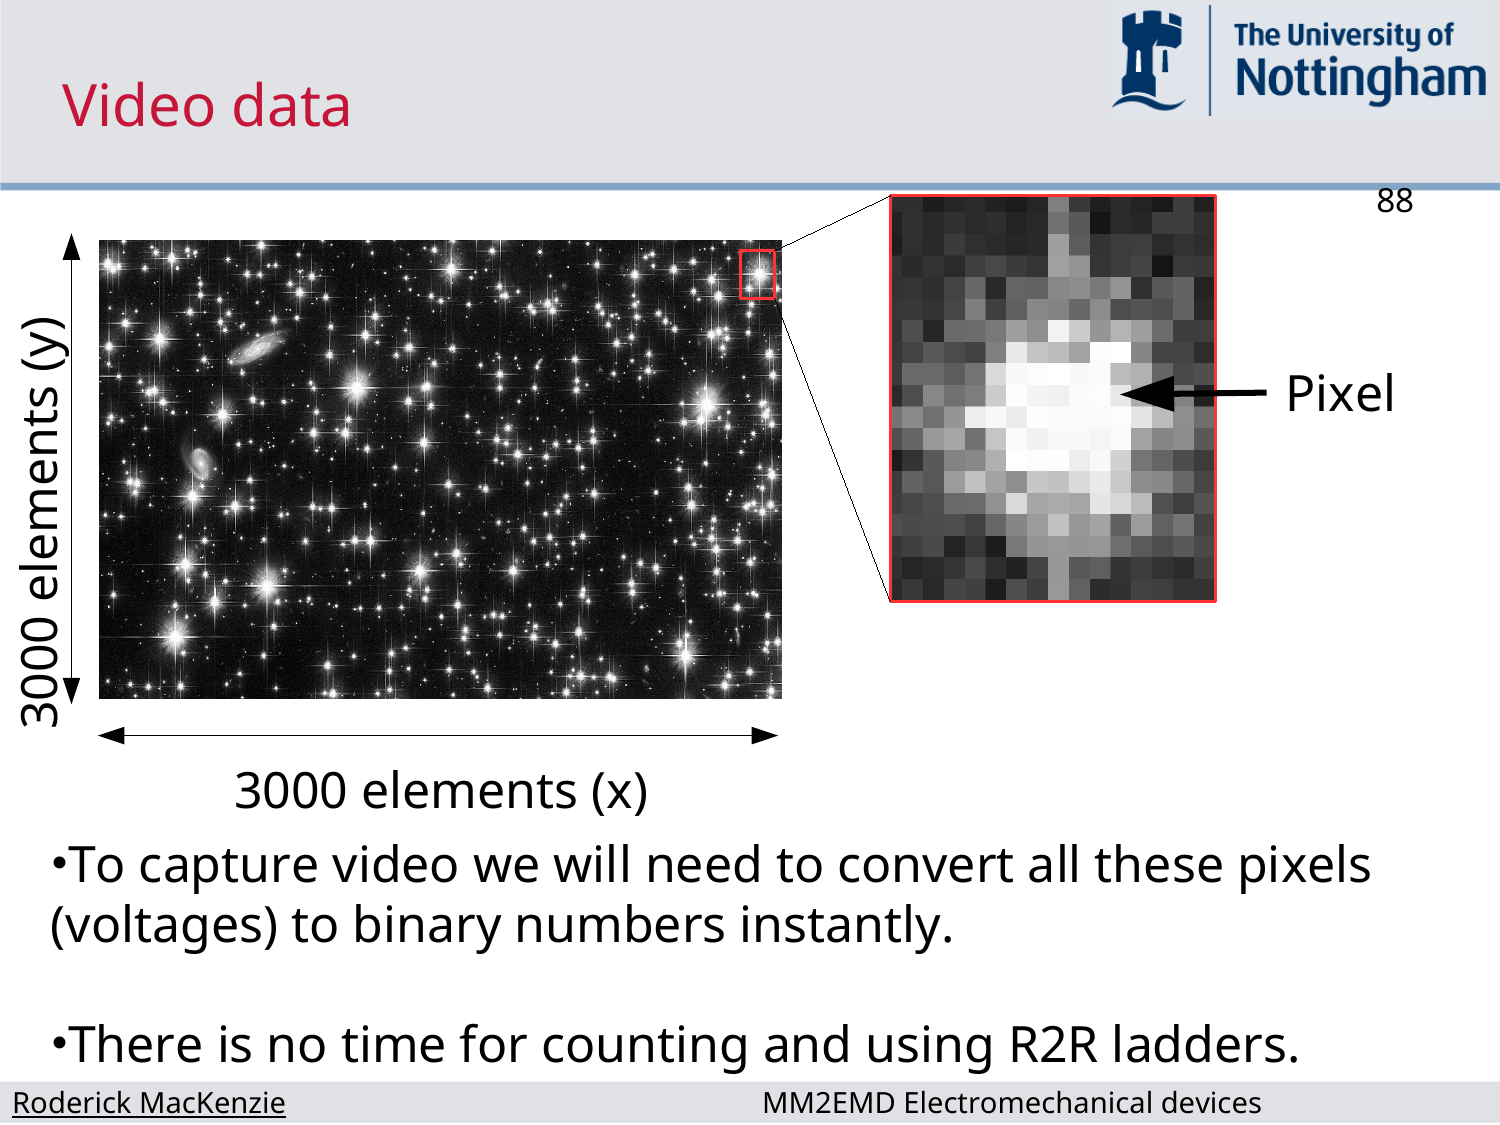

# Video data
Pixel
3000 elements (y)
3000 elements (x)
To capture video we will need to convert all these pixels (voltages) to binary numbers instantly.
There is no time for counting and using R2R ladders.